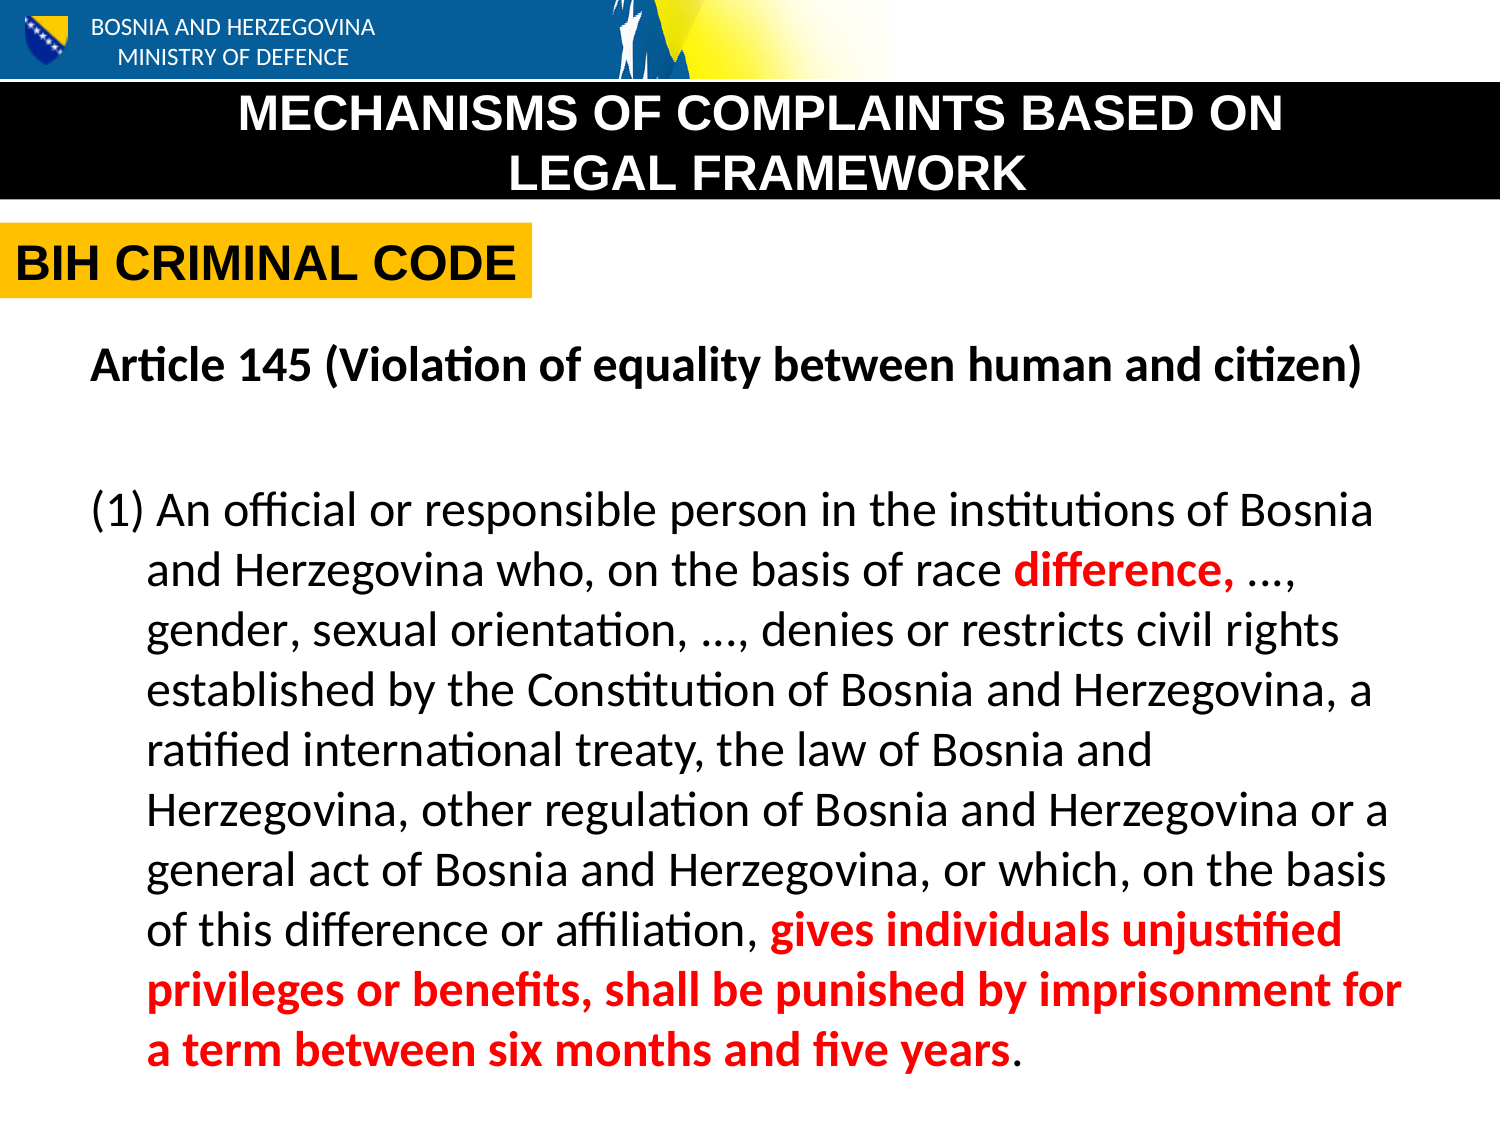

MECHANISMS OF COMPLAINTS BASED ON
LEGAL FRAMEWORK
BIH CRIMINAL CODE
# Article 145 (Violation of equality between human and citizen)
(1) An official or responsible person in the institutions of Bosnia and Herzegovina who, on the basis of race difference, ..., gender, sexual orientation, ..., denies or restricts civil rights established by the Constitution of Bosnia and Herzegovina, a ratified international treaty, the law of Bosnia and Herzegovina, other regulation of Bosnia and Herzegovina or a general act of Bosnia and Herzegovina, or which, on the basis of this difference or affiliation, gives individuals unjustified privileges or benefits, shall be punished by imprisonment for a term between six months and five years.